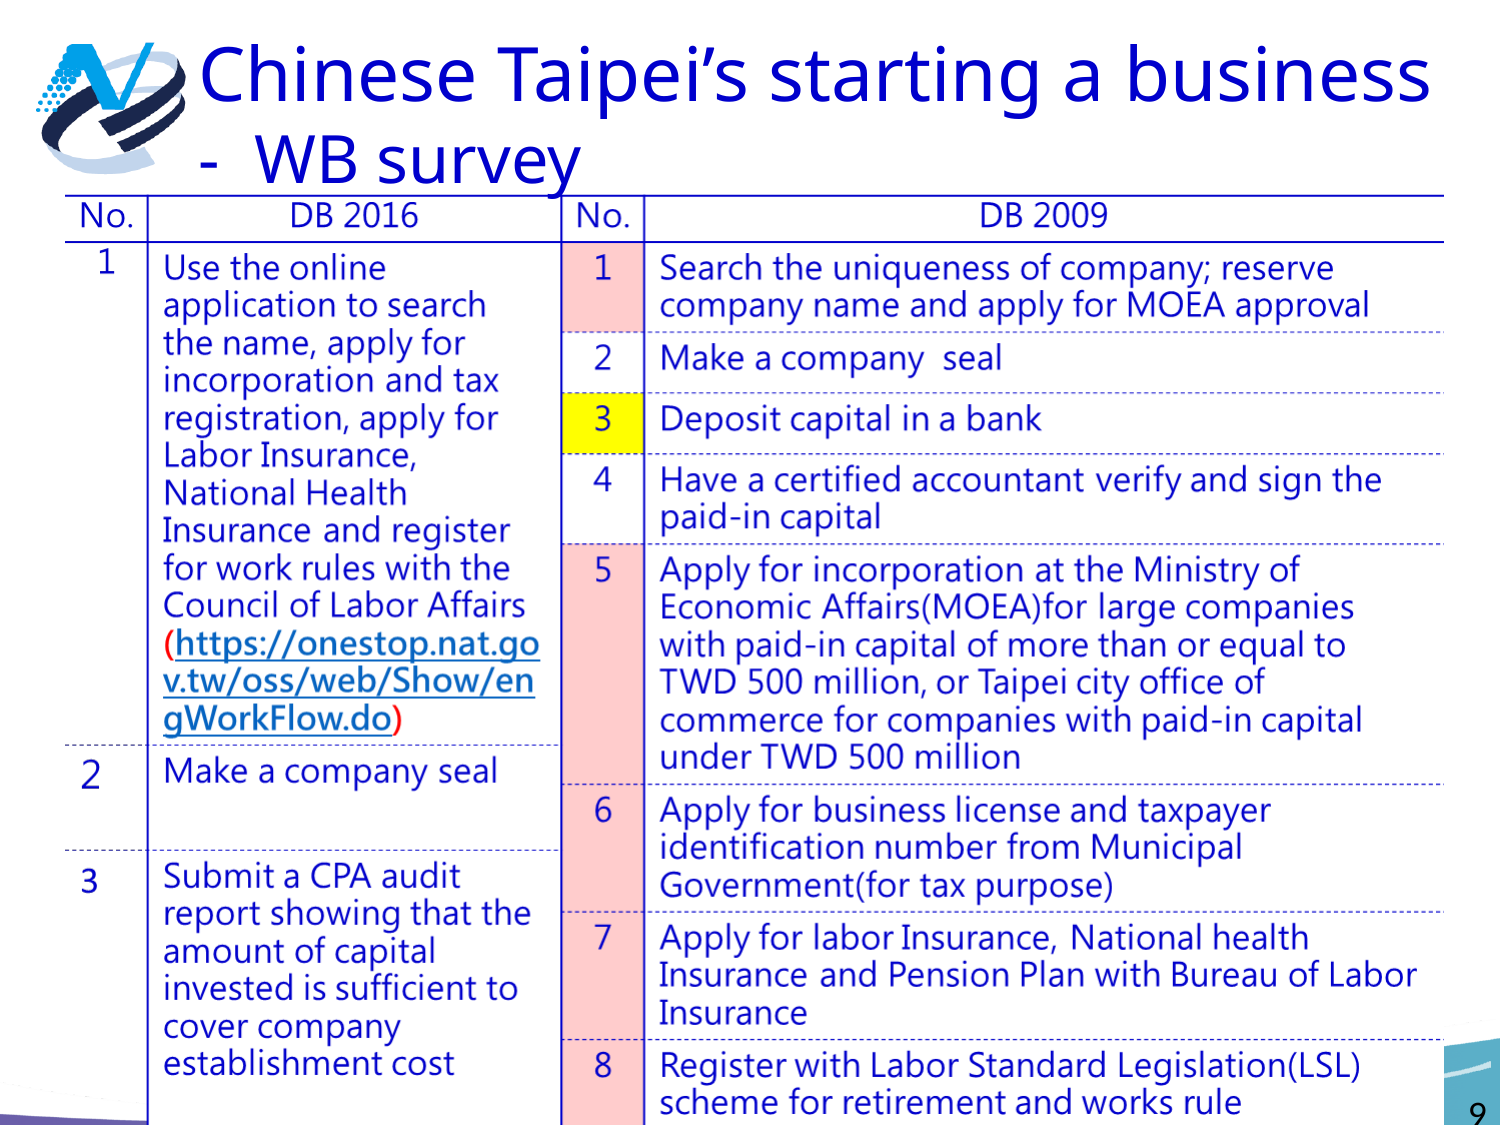

Chinese Taipei’s starting a business
- WB survey